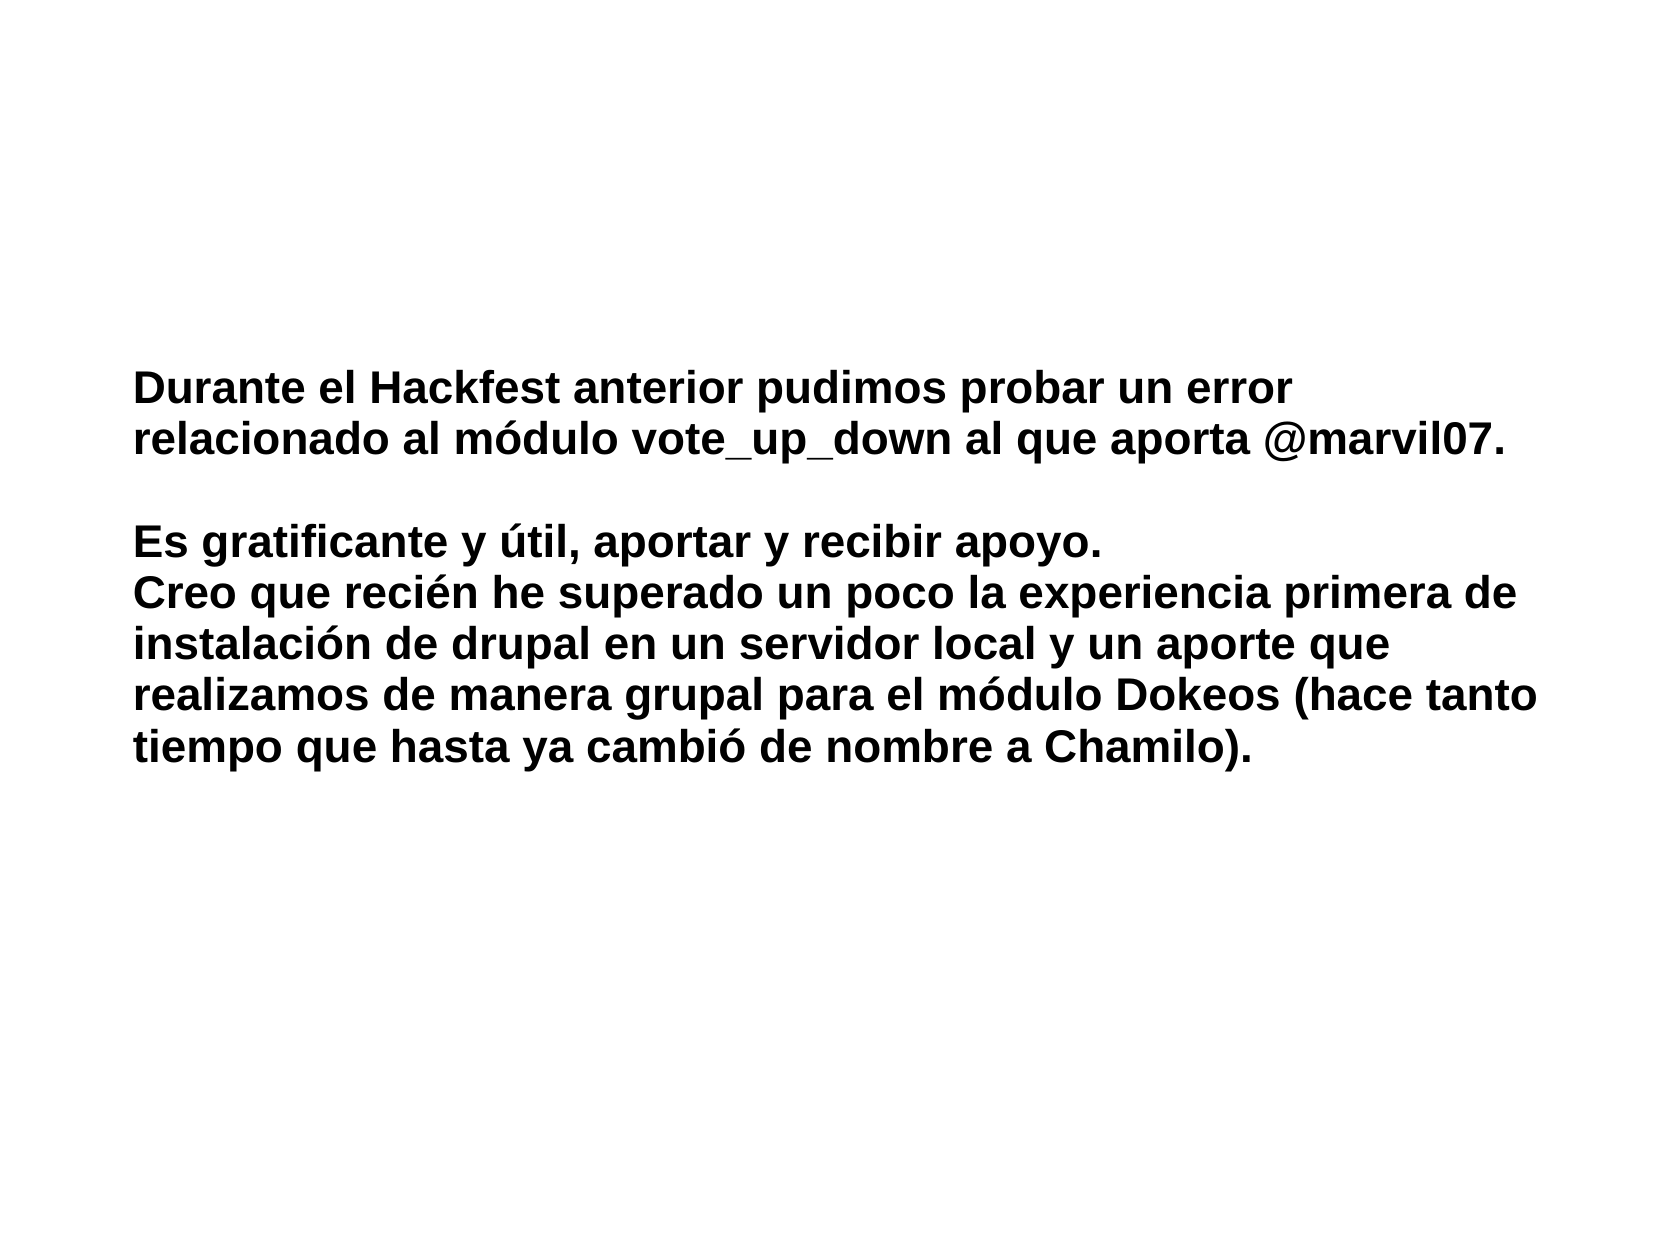

Durante el Hackfest anterior pudimos probar un error relacionado al módulo vote_up_down al que aporta @marvil07.
Es gratificante y útil, aportar y recibir apoyo.
Creo que recién he superado un poco la experiencia primera de instalación de drupal en un servidor local y un aporte que realizamos de manera grupal para el módulo Dokeos (hace tanto tiempo que hasta ya cambió de nombre a Chamilo).